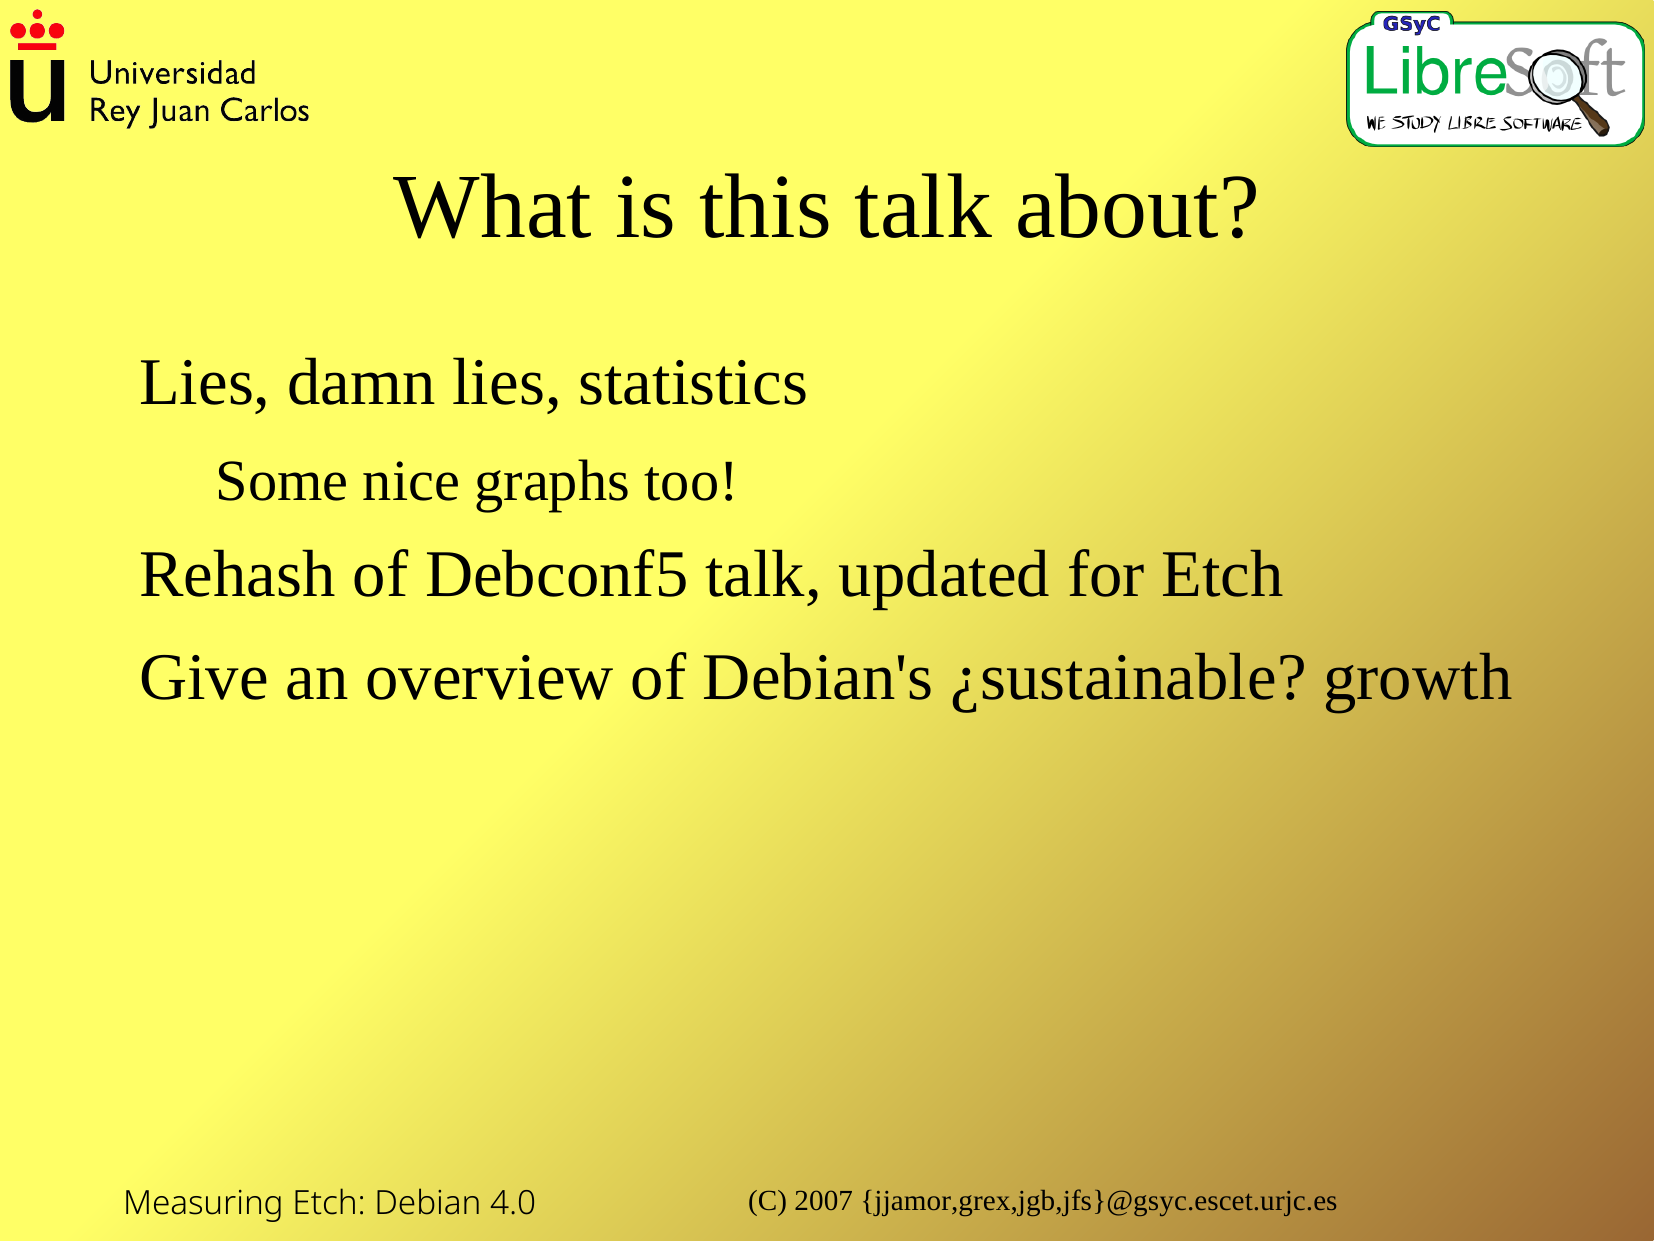

# What is this talk about?
Lies, damn lies, statistics
Some nice graphs too!
Rehash of Debconf5 talk, updated for Etch
Give an overview of Debian's ¿sustainable? growth